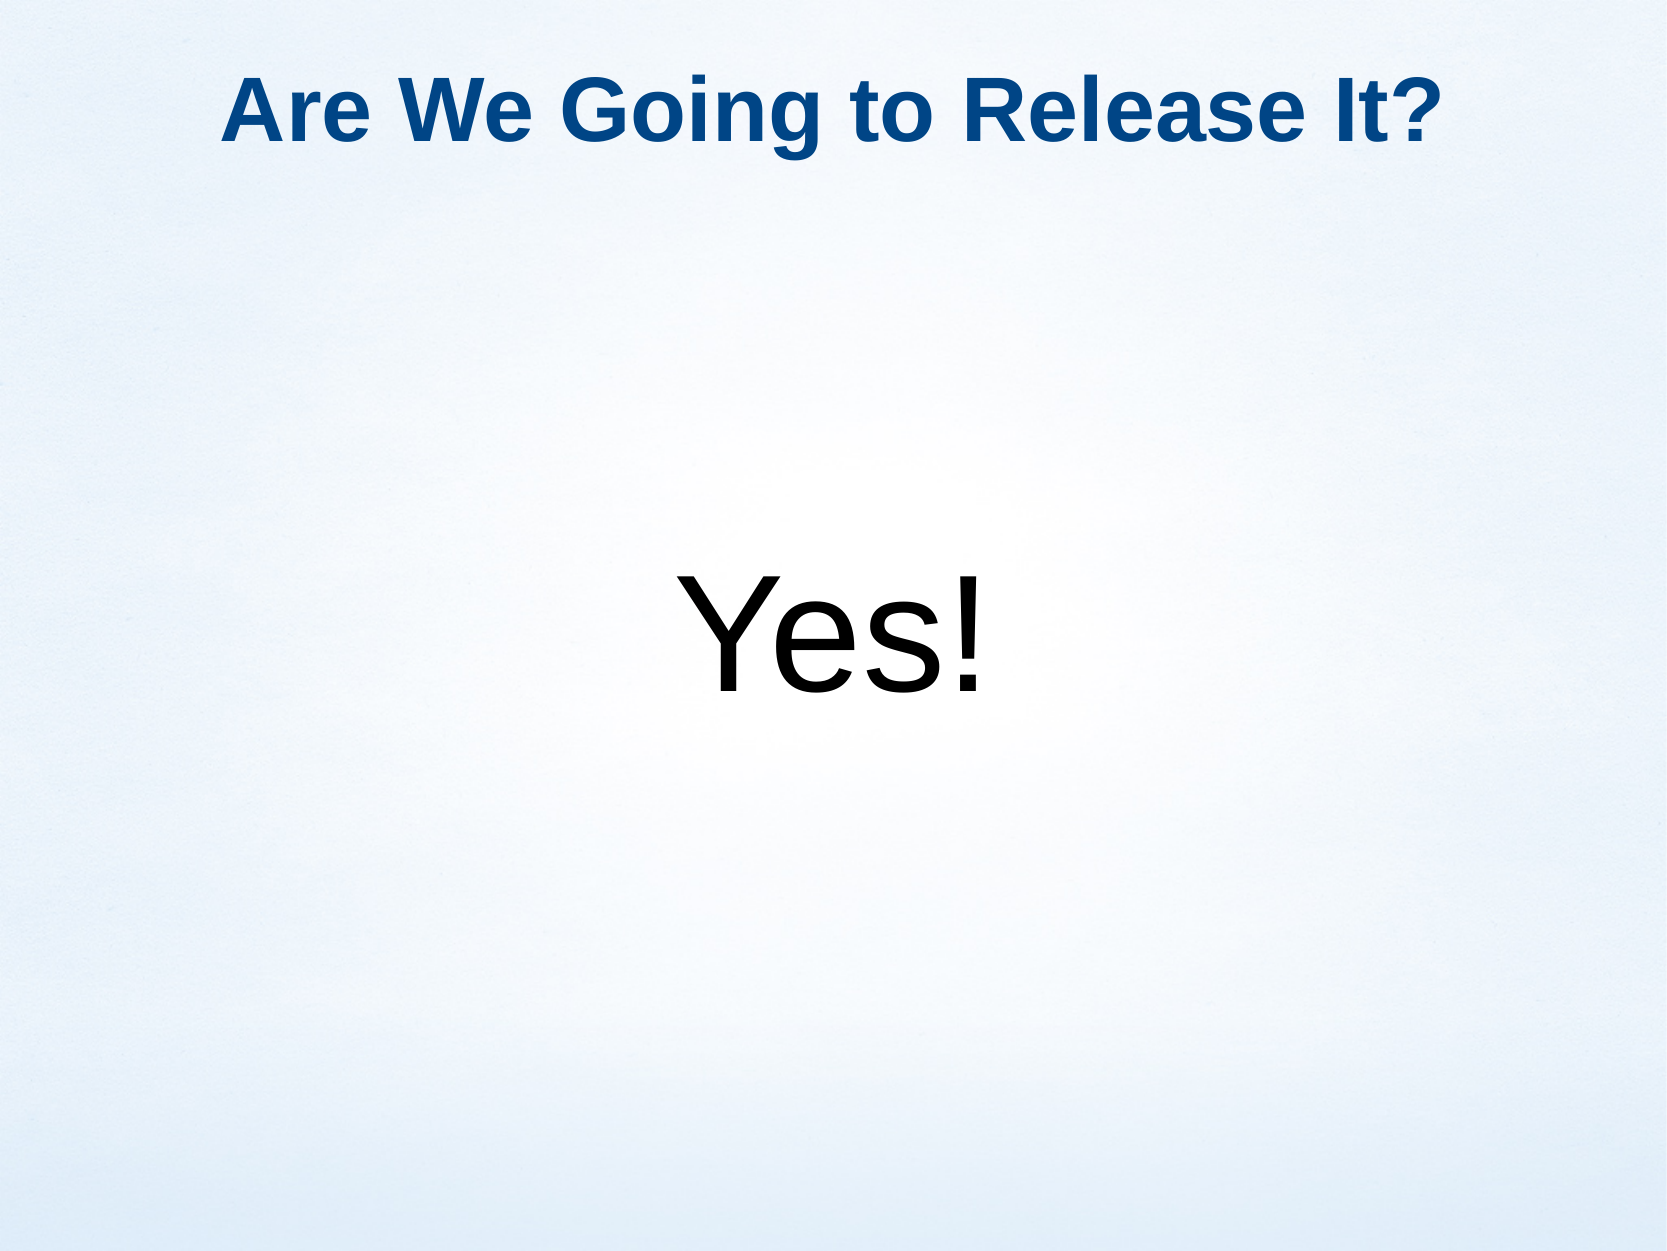

# Are We Going to Release It?
Yes!